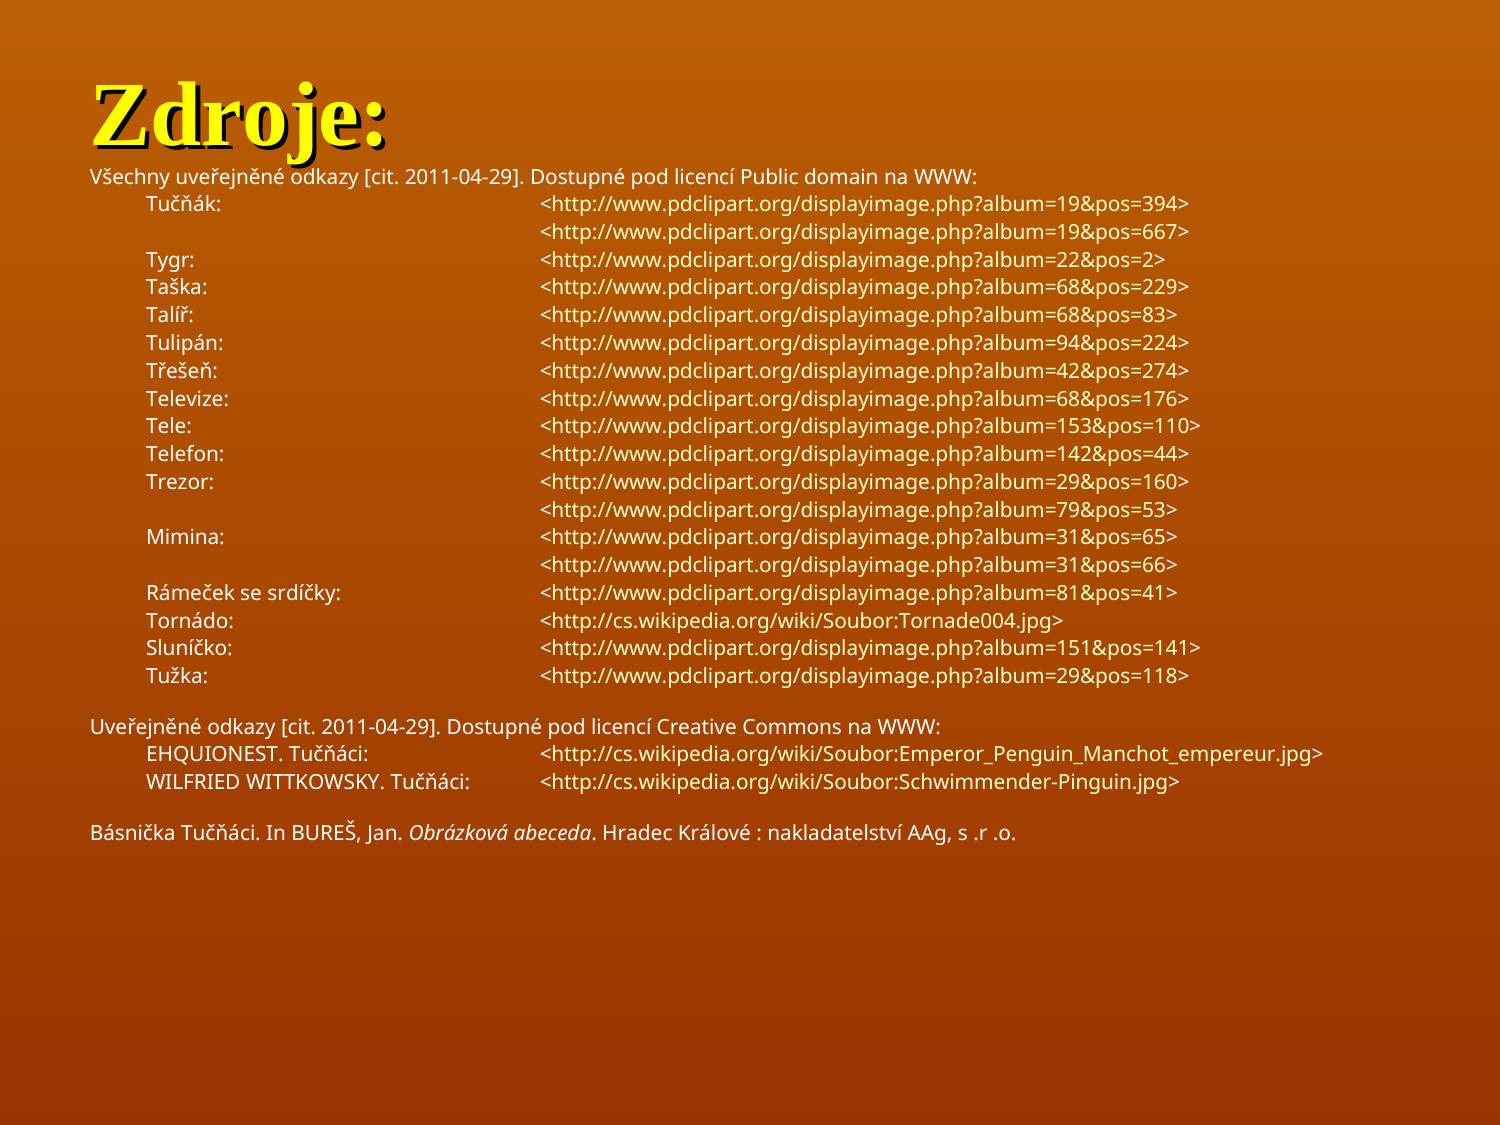

# Zdroje:
Všechny uveřejněné odkazy [cit. 2011-04-29]. Dostupné pod licencí Public domain na WWW:
	Tučňák:			<http://www.pdclipart.org/displayimage.php?album=19&pos=394>
				<http://www.pdclipart.org/displayimage.php?album=19&pos=667>
	Tygr:			<http://www.pdclipart.org/displayimage.php?album=22&pos=2>
	Taška:			<http://www.pdclipart.org/displayimage.php?album=68&pos=229>
	Talíř:			<http://www.pdclipart.org/displayimage.php?album=68&pos=83>
	Tulipán:			<http://www.pdclipart.org/displayimage.php?album=94&pos=224>
	Třešeň:			<http://www.pdclipart.org/displayimage.php?album=42&pos=274>
	Televize:			<http://www.pdclipart.org/displayimage.php?album=68&pos=176>
	Tele:			<http://www.pdclipart.org/displayimage.php?album=153&pos=110>
	Telefon:			<http://www.pdclipart.org/displayimage.php?album=142&pos=44>
	Trezor:			<http://www.pdclipart.org/displayimage.php?album=29&pos=160>
				<http://www.pdclipart.org/displayimage.php?album=79&pos=53>
	Mimina:			<http://www.pdclipart.org/displayimage.php?album=31&pos=65>
				<http://www.pdclipart.org/displayimage.php?album=31&pos=66>
	Rámeček se srdíčky:		<http://www.pdclipart.org/displayimage.php?album=81&pos=41>
	Tornádo:			<http://cs.wikipedia.org/wiki/Soubor:Tornade004.jpg>
 	Sluníčko:			<http://www.pdclipart.org/displayimage.php?album=151&pos=141>
	Tužka:			<http://www.pdclipart.org/displayimage.php?album=29&pos=118>
Uveřejněné odkazy [cit. 2011-04-29]. Dostupné pod licencí Creative Commons na WWW:
	EHQUIONEST. Tučňáci:		<http://cs.wikipedia.org/wiki/Soubor:Emperor_Penguin_Manchot_empereur.jpg>
	WILFRIED WITTKOWSKY. Tučňáci: 	<http://cs.wikipedia.org/wiki/Soubor:Schwimmender-Pinguin.jpg>
Básnička Tučňáci. In BUREŠ, Jan. Obrázková abeceda. Hradec Králové : nakladatelství AAg, s .r .o.